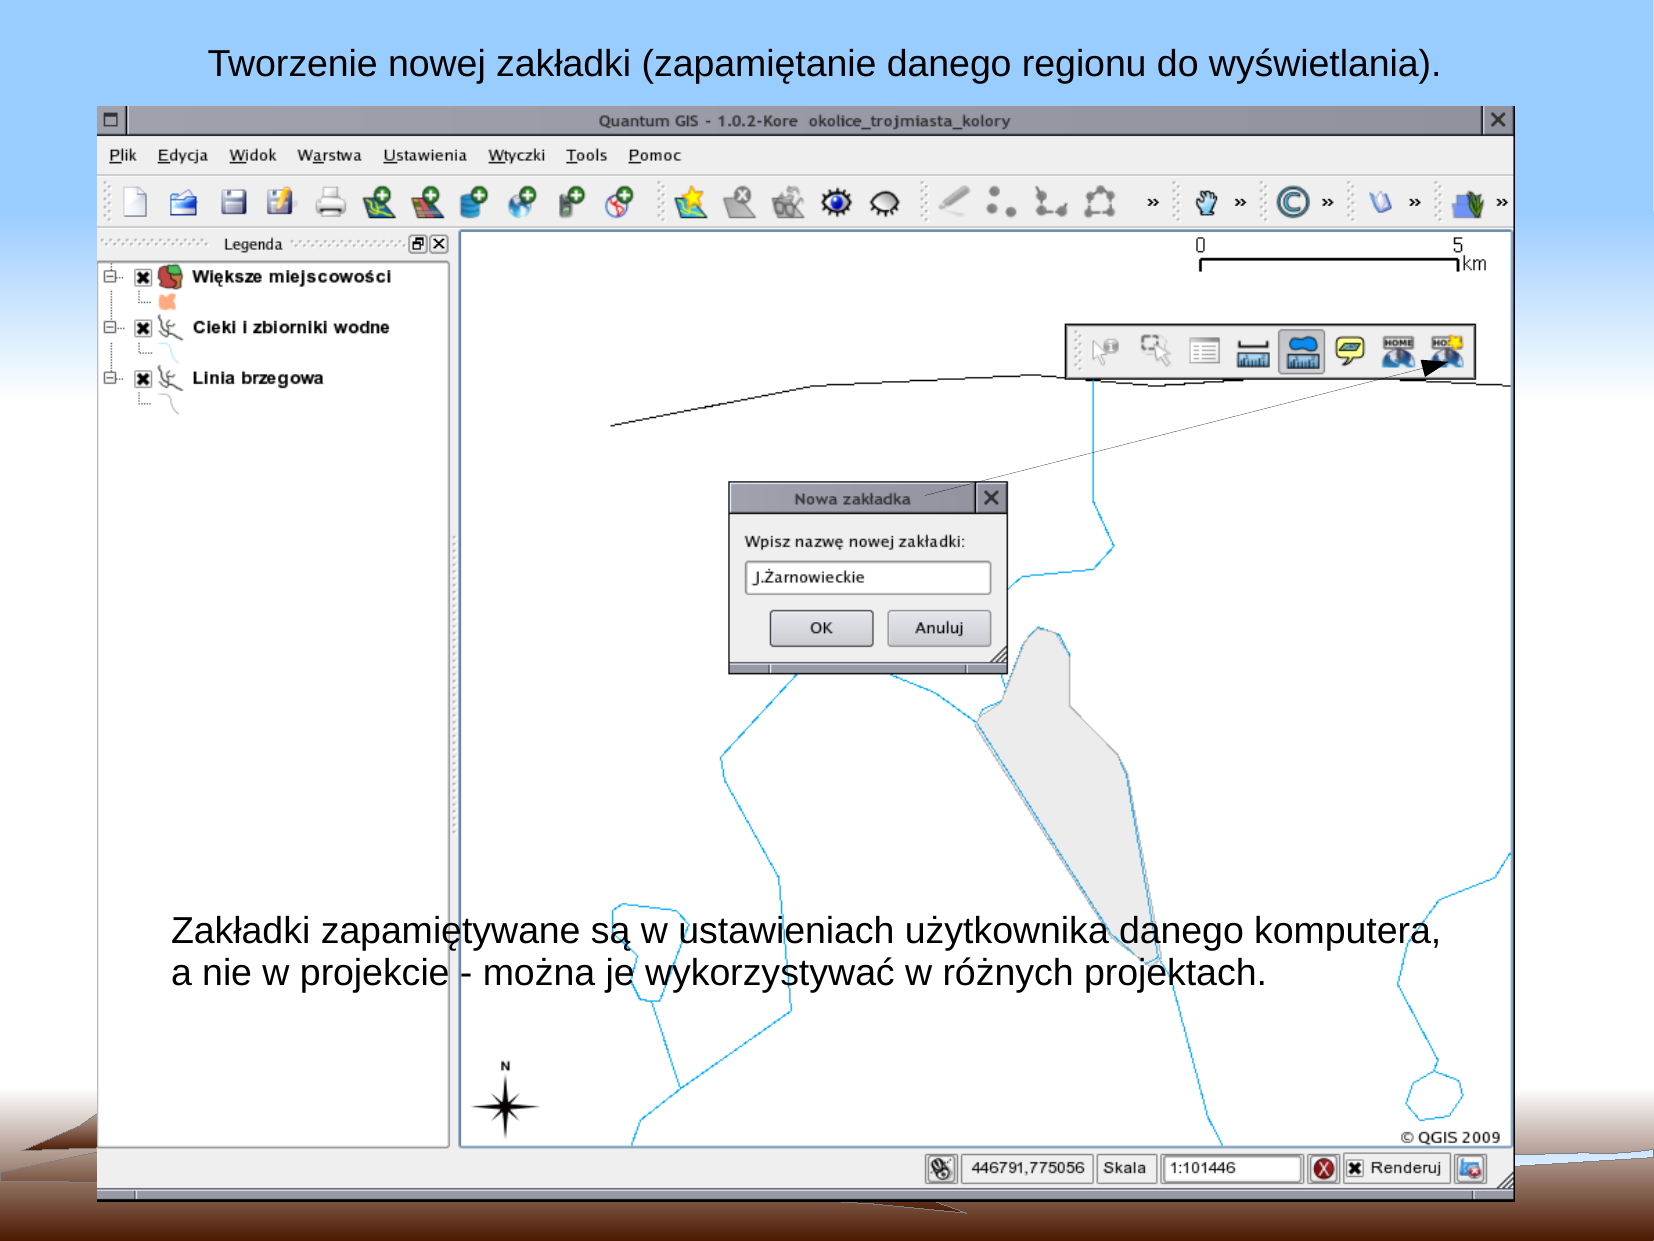

Tworzenie nowej zakładki (zapamiętanie danego regionu do wyświetlania).
Zakładki zapamiętywane są w ustawieniach użytkownika danego komputera,
a nie w projekcie - można je wykorzystywać w różnych projektach.